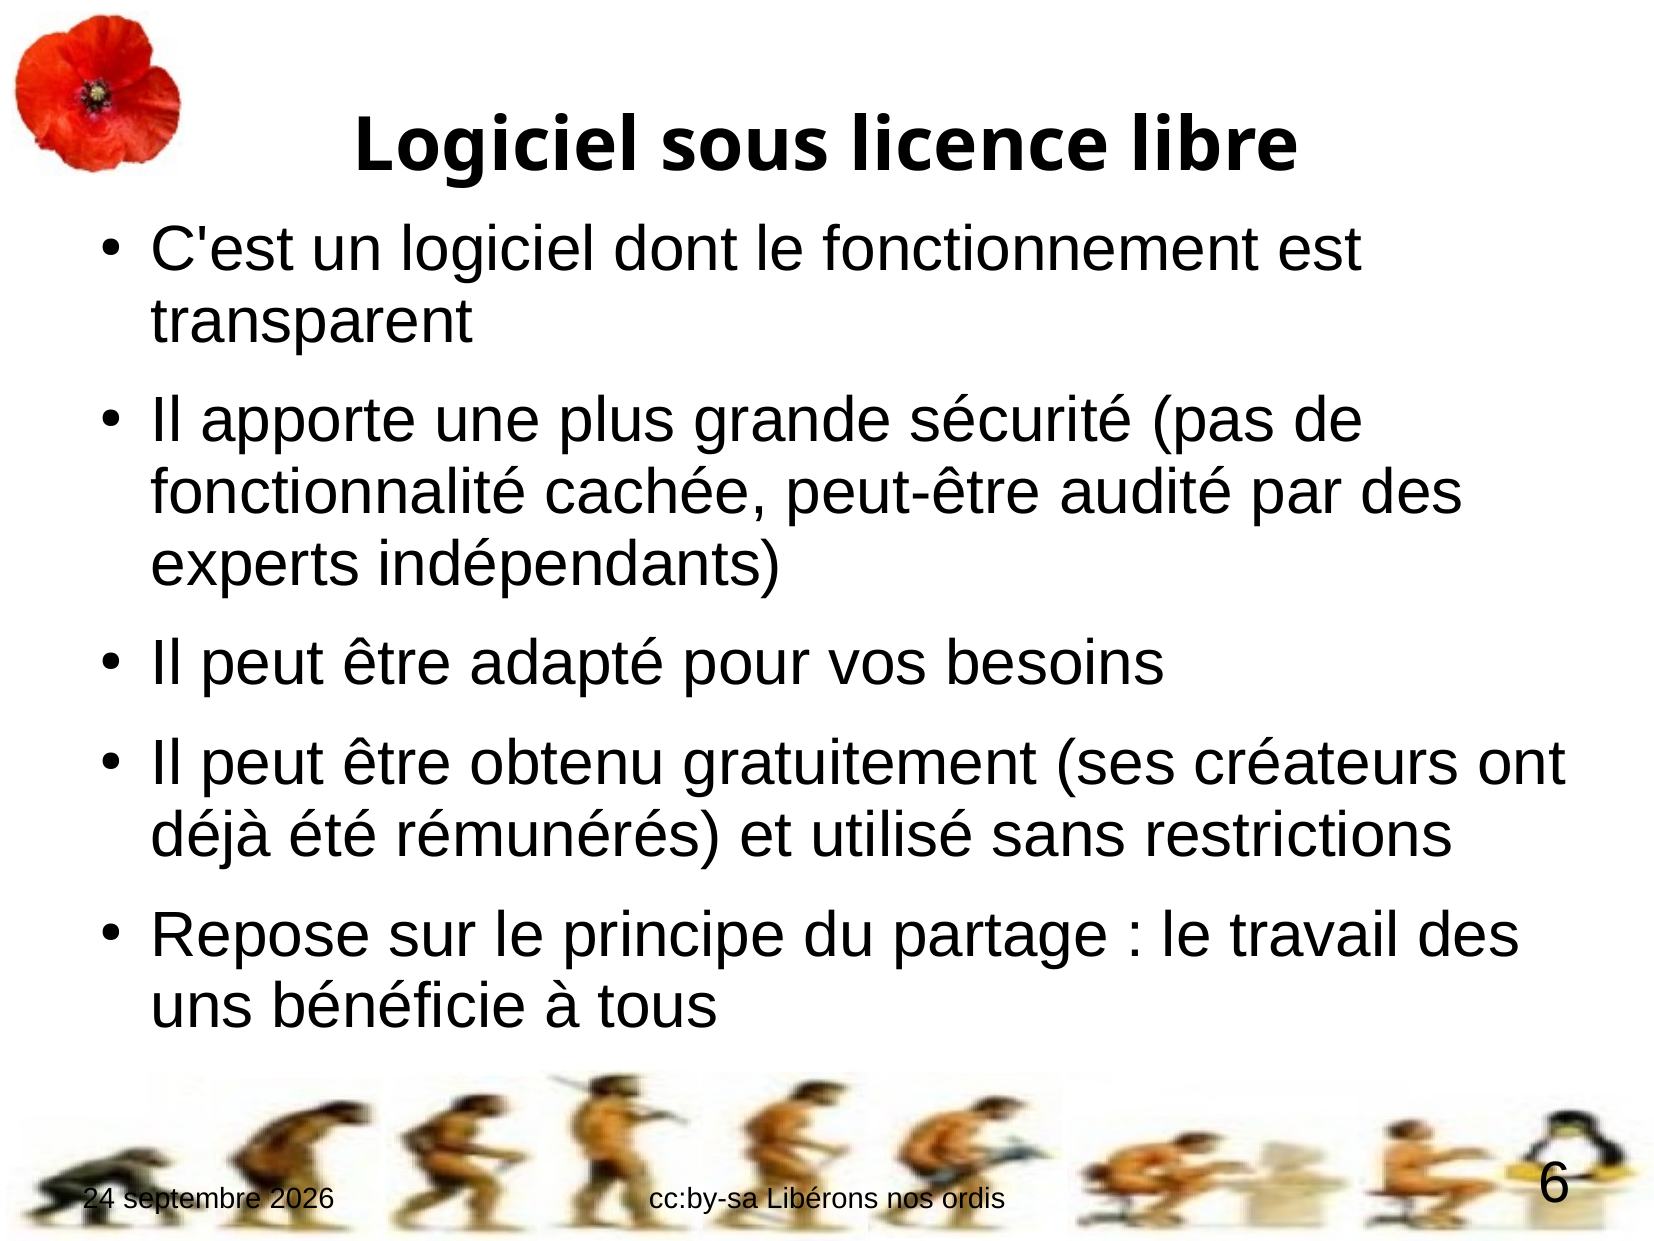

# Logiciel sous licence libre
C'est un logiciel dont le fonctionnement est transparent
Il apporte une plus grande sécurité (pas de fonctionnalité cachée, peut-être audité par des experts indépendants)
Il peut être adapté pour vos besoins
Il peut être obtenu gratuitement (ses créateurs ont déjà été rémunérés) et utilisé sans restrictions
Repose sur le principe du partage : le travail des uns bénéficie à tous